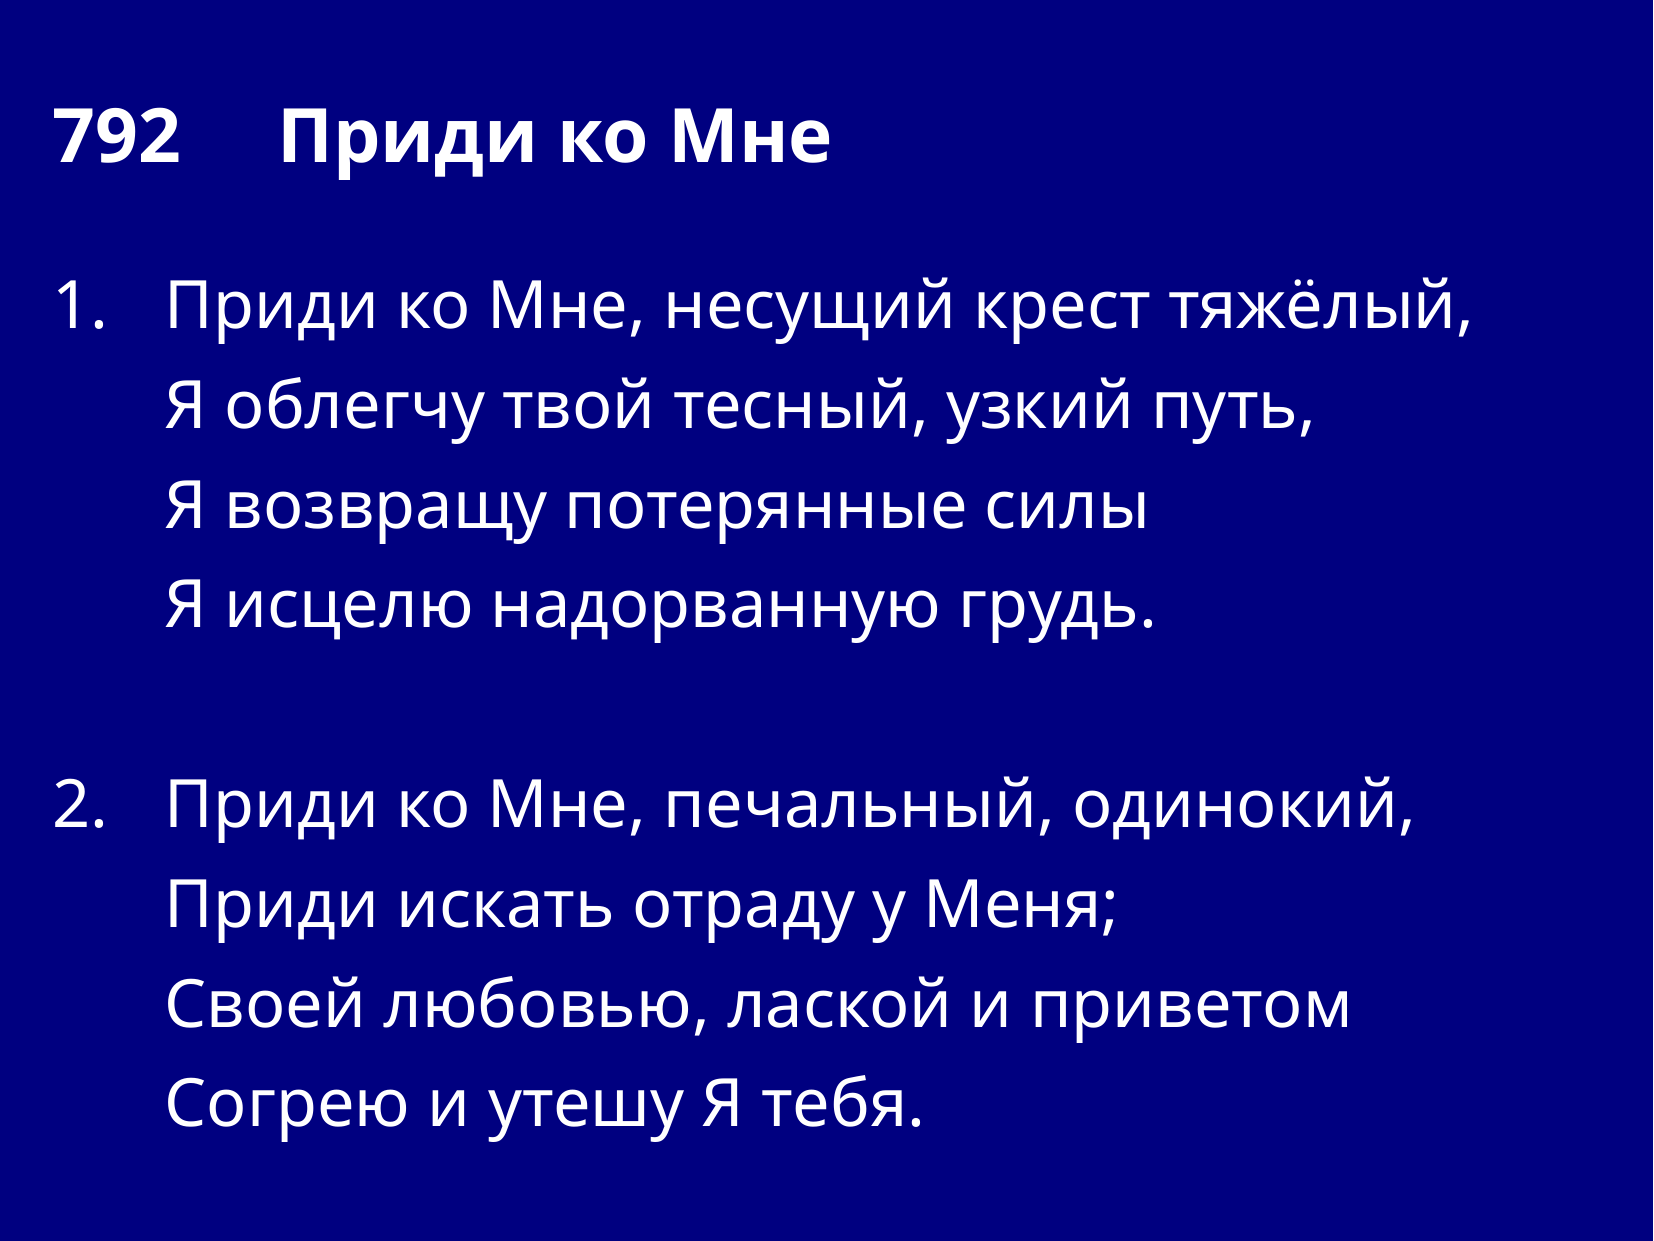

792	Приди ко Мне
1.	Приди ко Мне, несущий крест тяжёлый,
	Я облегчу твой тесный, узкий путь,
	Я возвращу потерянные силы
	Я исцелю надорванную грудь.
2.	Приди ко Мне, печальный, одинокий,
	Приди искать отраду у Меня;
	Своей любовью, лаской и приветом
	Согрею и утешу Я тебя.